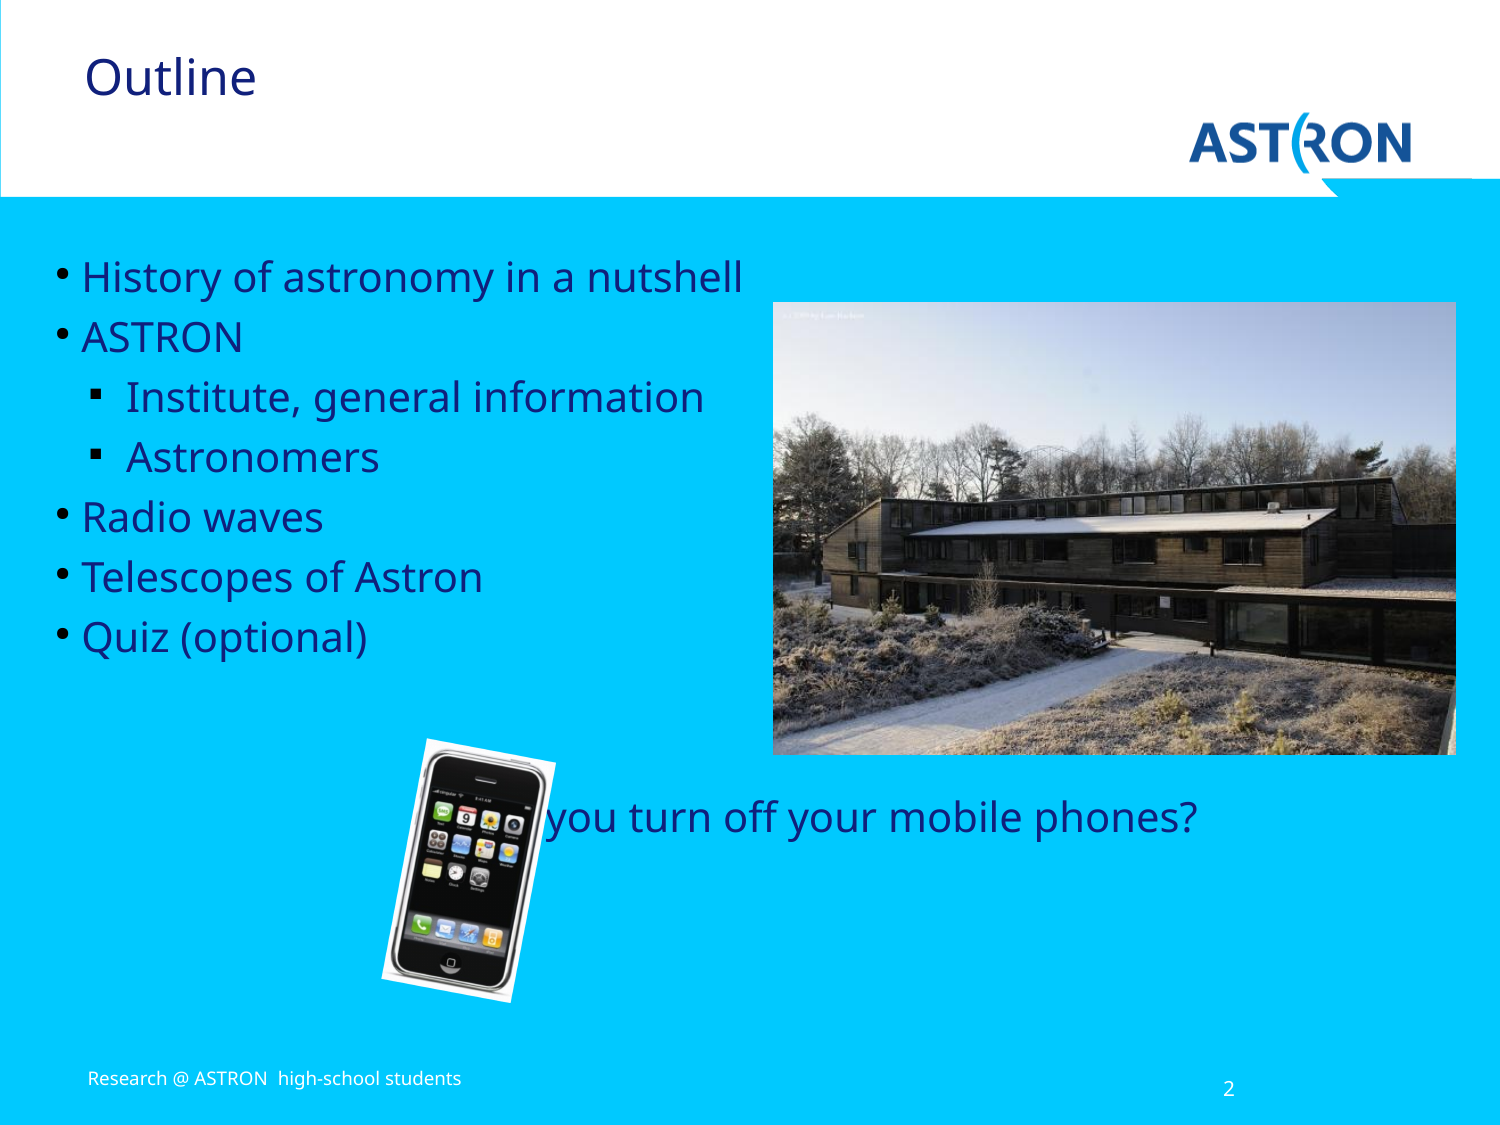

Outline
 History of astronomy in a nutshell
 ASTRON
Institute, general information
Astronomers
 Radio waves
 Telescopes of Astron
 Quiz (optional)
 Could you turn off your mobile phones?
Research @ ASTRON high-school students